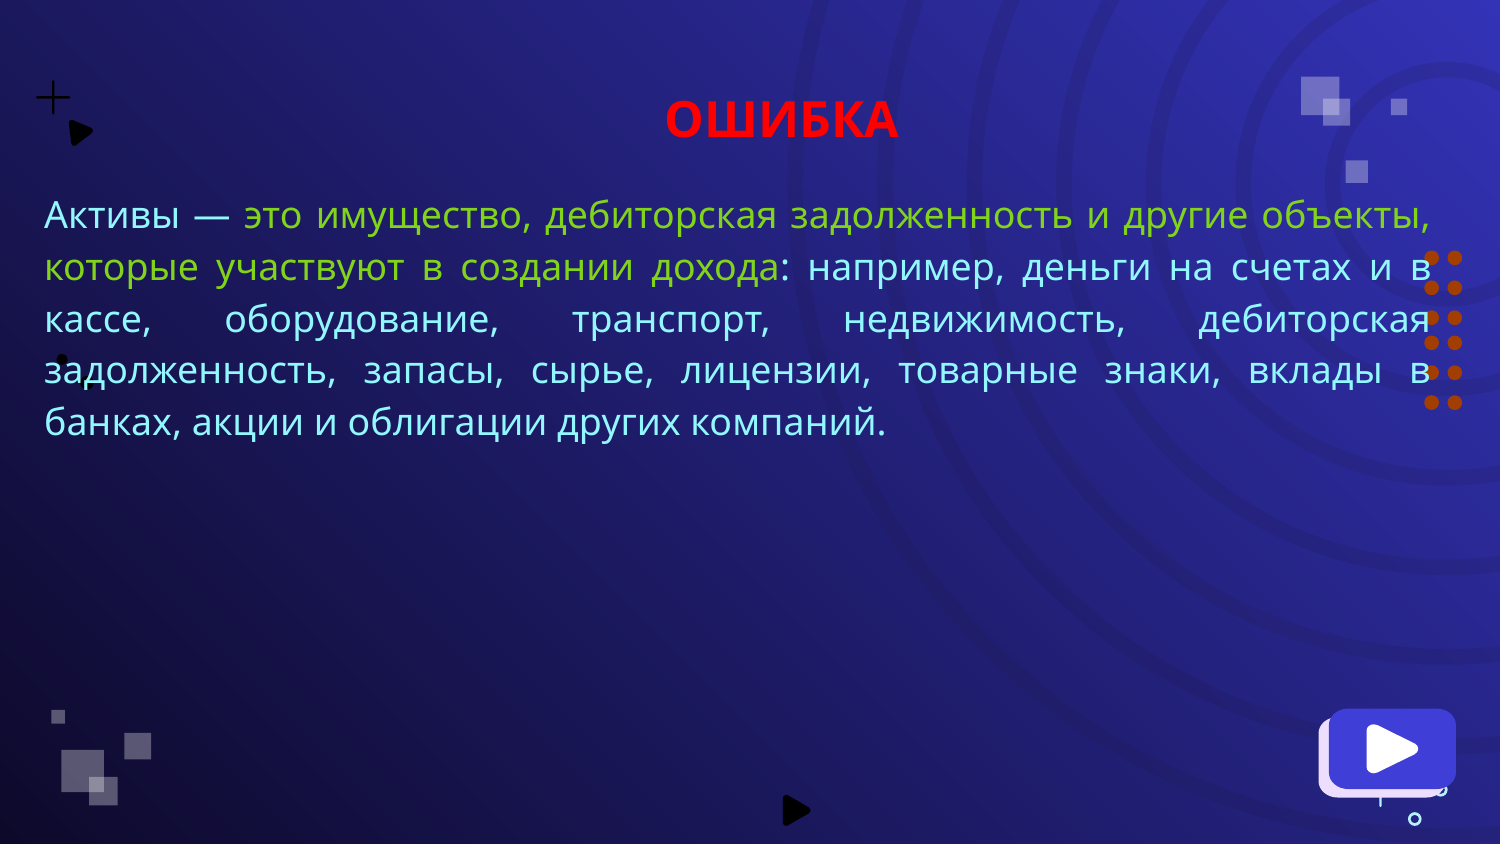

# ОШИБКА
Активы — это имущество, дебиторская задолженность и другие объекты, которые участвуют в создании дохода: например, деньги на счетах и в кассе, оборудование, транспорт, недвижимость, дебиторская задолженность, запасы, сырье, лицензии, товарные знаки, вклады в банках, акции и облигации других компаний.